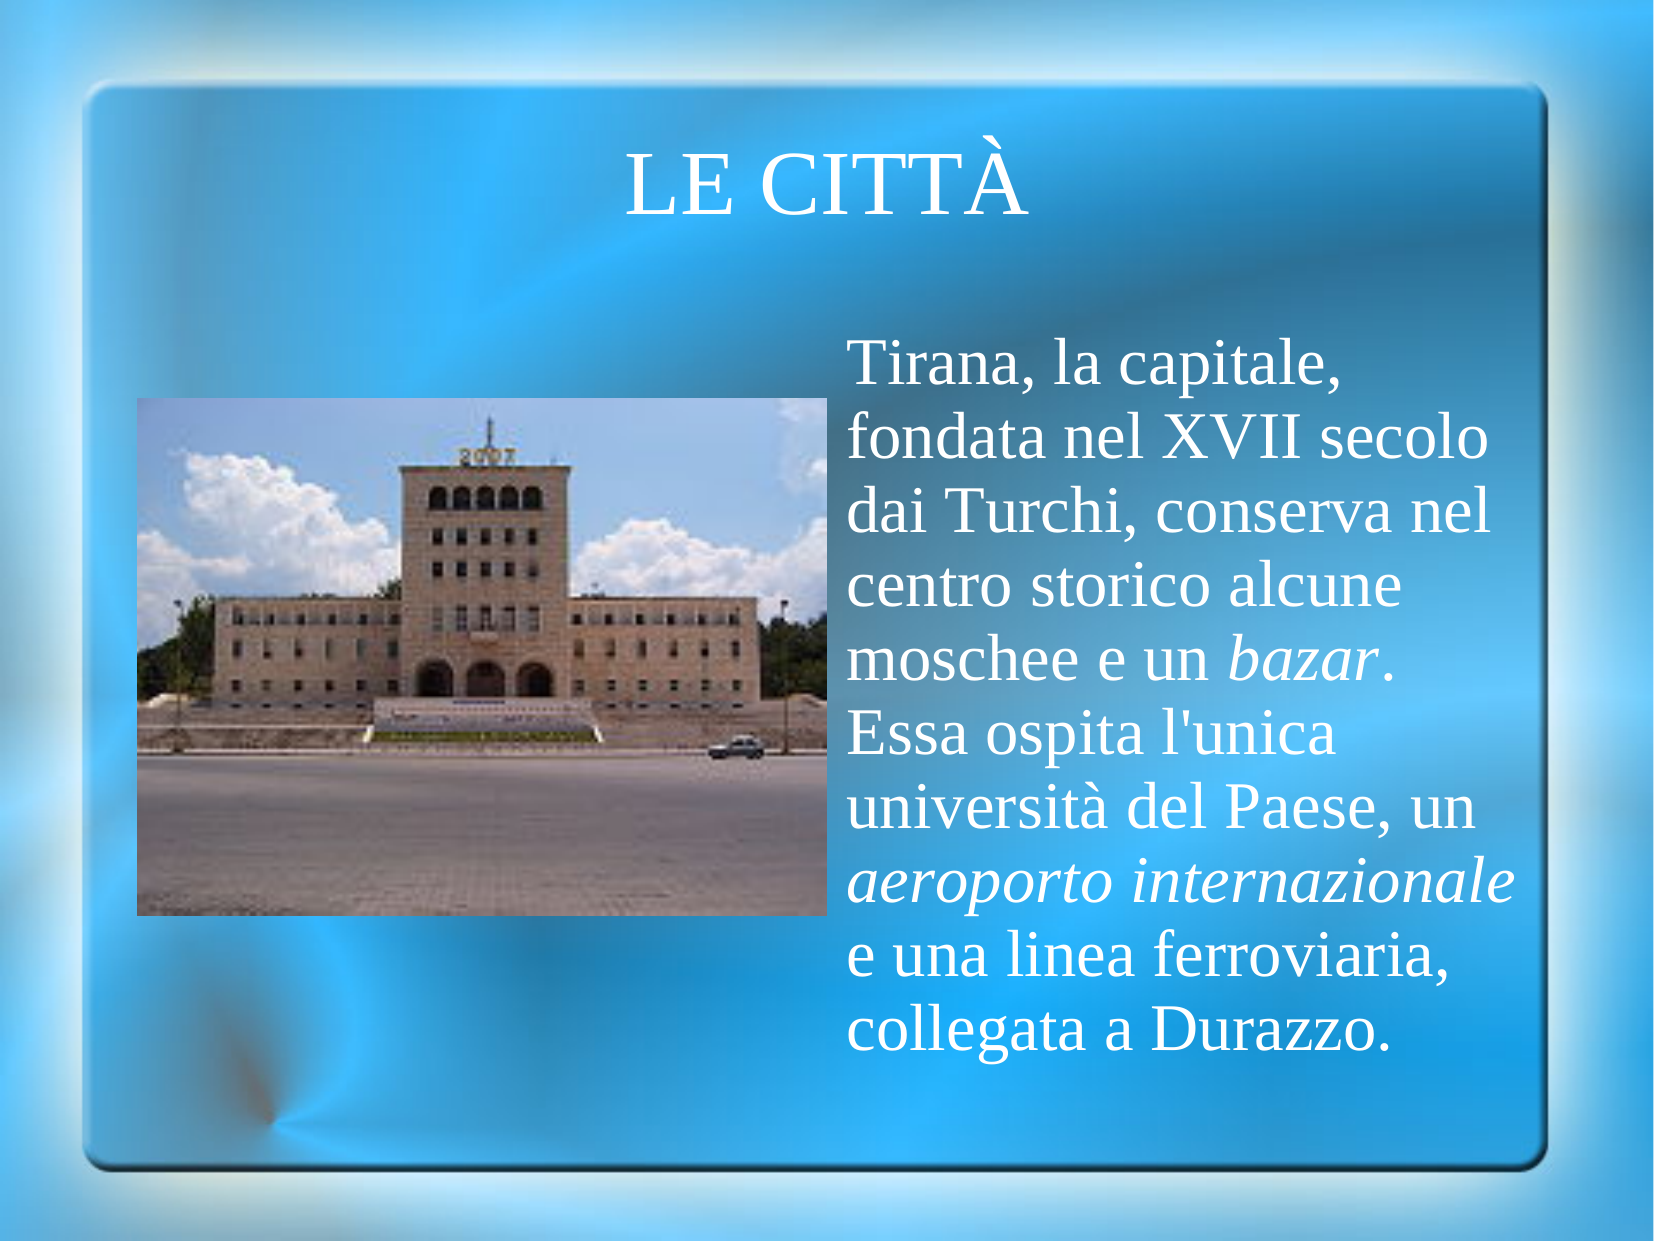

# LE CITTÀ
Tirana, la capitale, fondata nel XVII secolo dai Turchi, conserva nel centro storico alcune moschee e un bazar. Essa ospita l'unica università del Paese, un aeroporto internazionale e una linea ferroviaria, collegata a Durazzo.